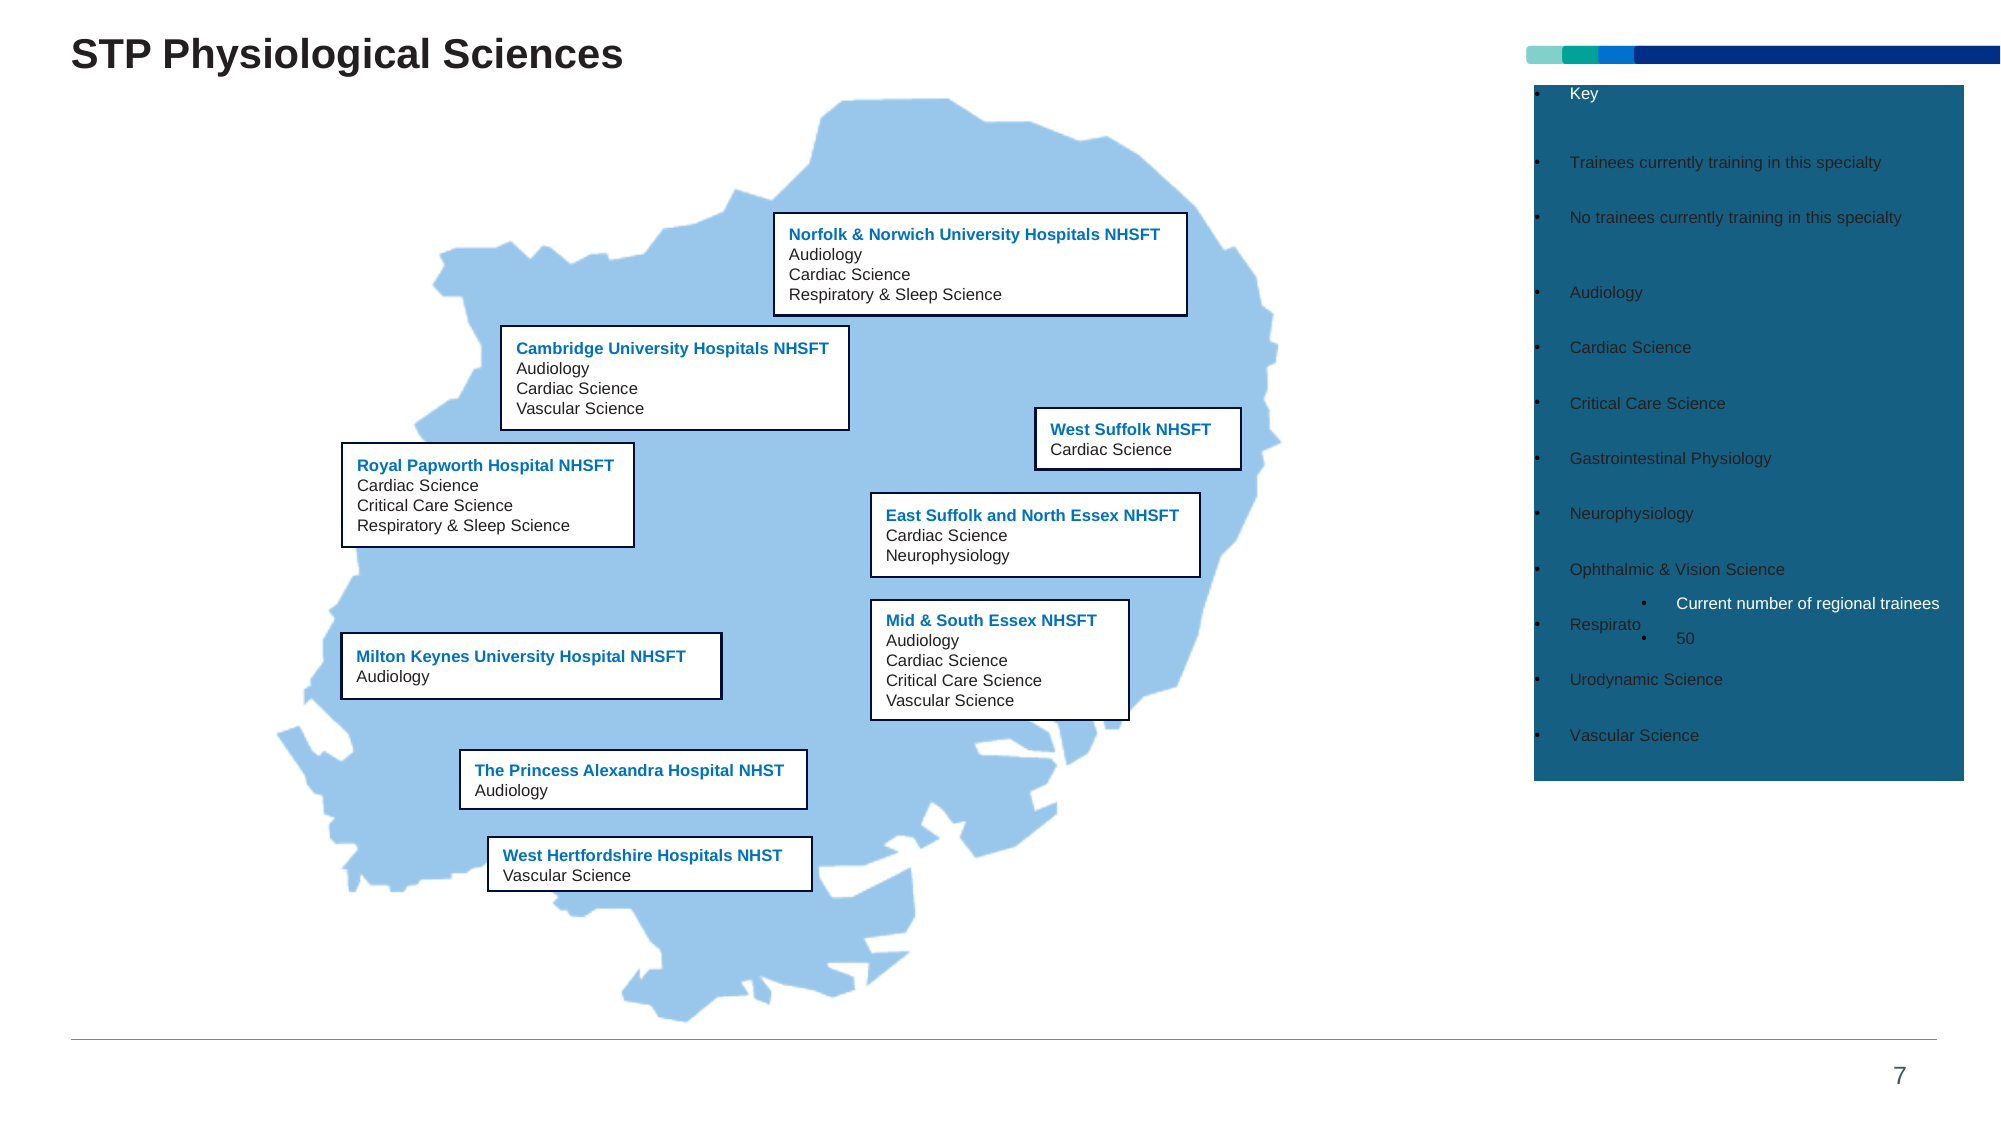

# STP Physiological Sciences
| Key | |
| --- | --- |
| Trainees currently training in this specialty | |
| No trainees currently training in this specialty | |
Norfolk & Norwich University Hospitals NHSFT
Audiology
Cardiac Science
Respiratory & Sleep Science
| Specialty | |
| --- | --- |
| Audiology | |
| Cardiac Science | |
| Critical Care Science | |
| Gastrointestinal Physiology | |
| Neurophysiology | |
| Ophthalmic & Vision Science | |
| Respiratory & Sleep Science | |
| Urodynamic Science | |
| Vascular Science | |
Cambridge University Hospitals NHSFT
Audiology
Cardiac Science
Vascular Science
West Suffolk NHSFT
Cardiac Science
Royal Papworth Hospital NHSFT
Cardiac Science
Critical Care Science
Respiratory & Sleep Science
East Suffolk and North Essex NHSFT
Cardiac Science
Neurophysiology
| Current number of regional trainees |
| --- |
| 50 |
Mid & South Essex NHSFT
Audiology
Cardiac Science
Critical Care Science
Vascular Science
Milton Keynes University Hospital NHSFT
Audiology
The Princess Alexandra Hospital NHST
Audiology
West Hertfordshire Hospitals NHST
Vascular Science